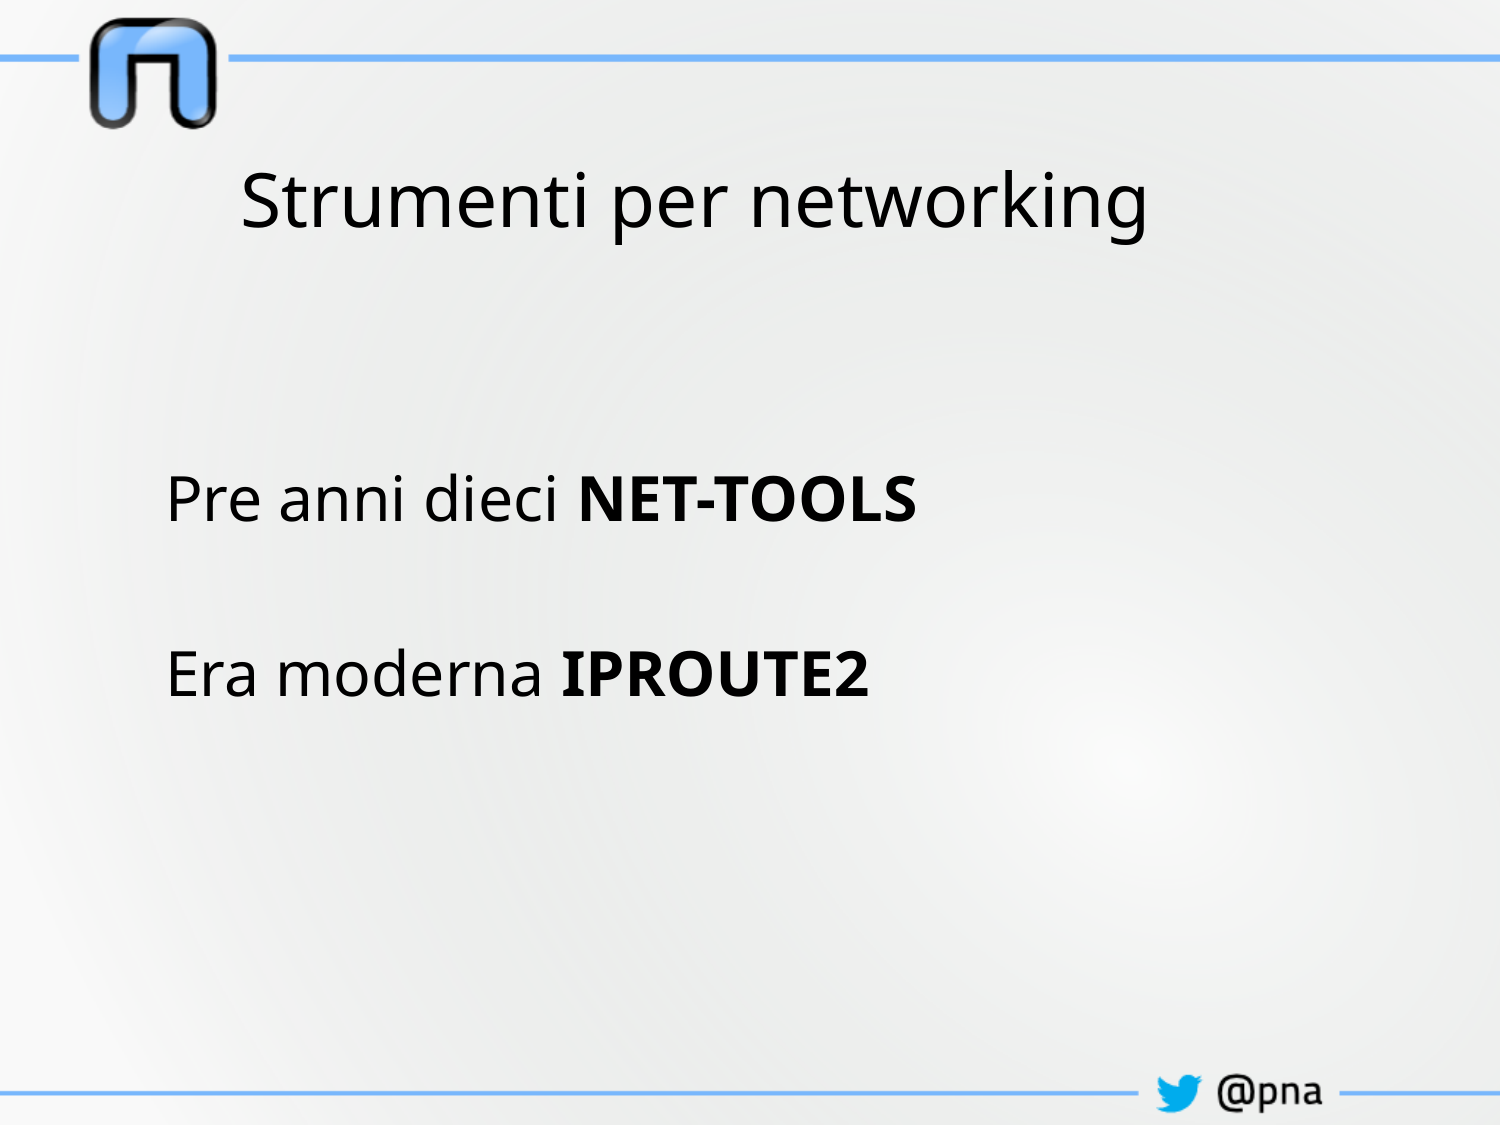

# Strumenti per networking
Pre anni dieci NET-TOOLS
Era moderna IPROUTE2